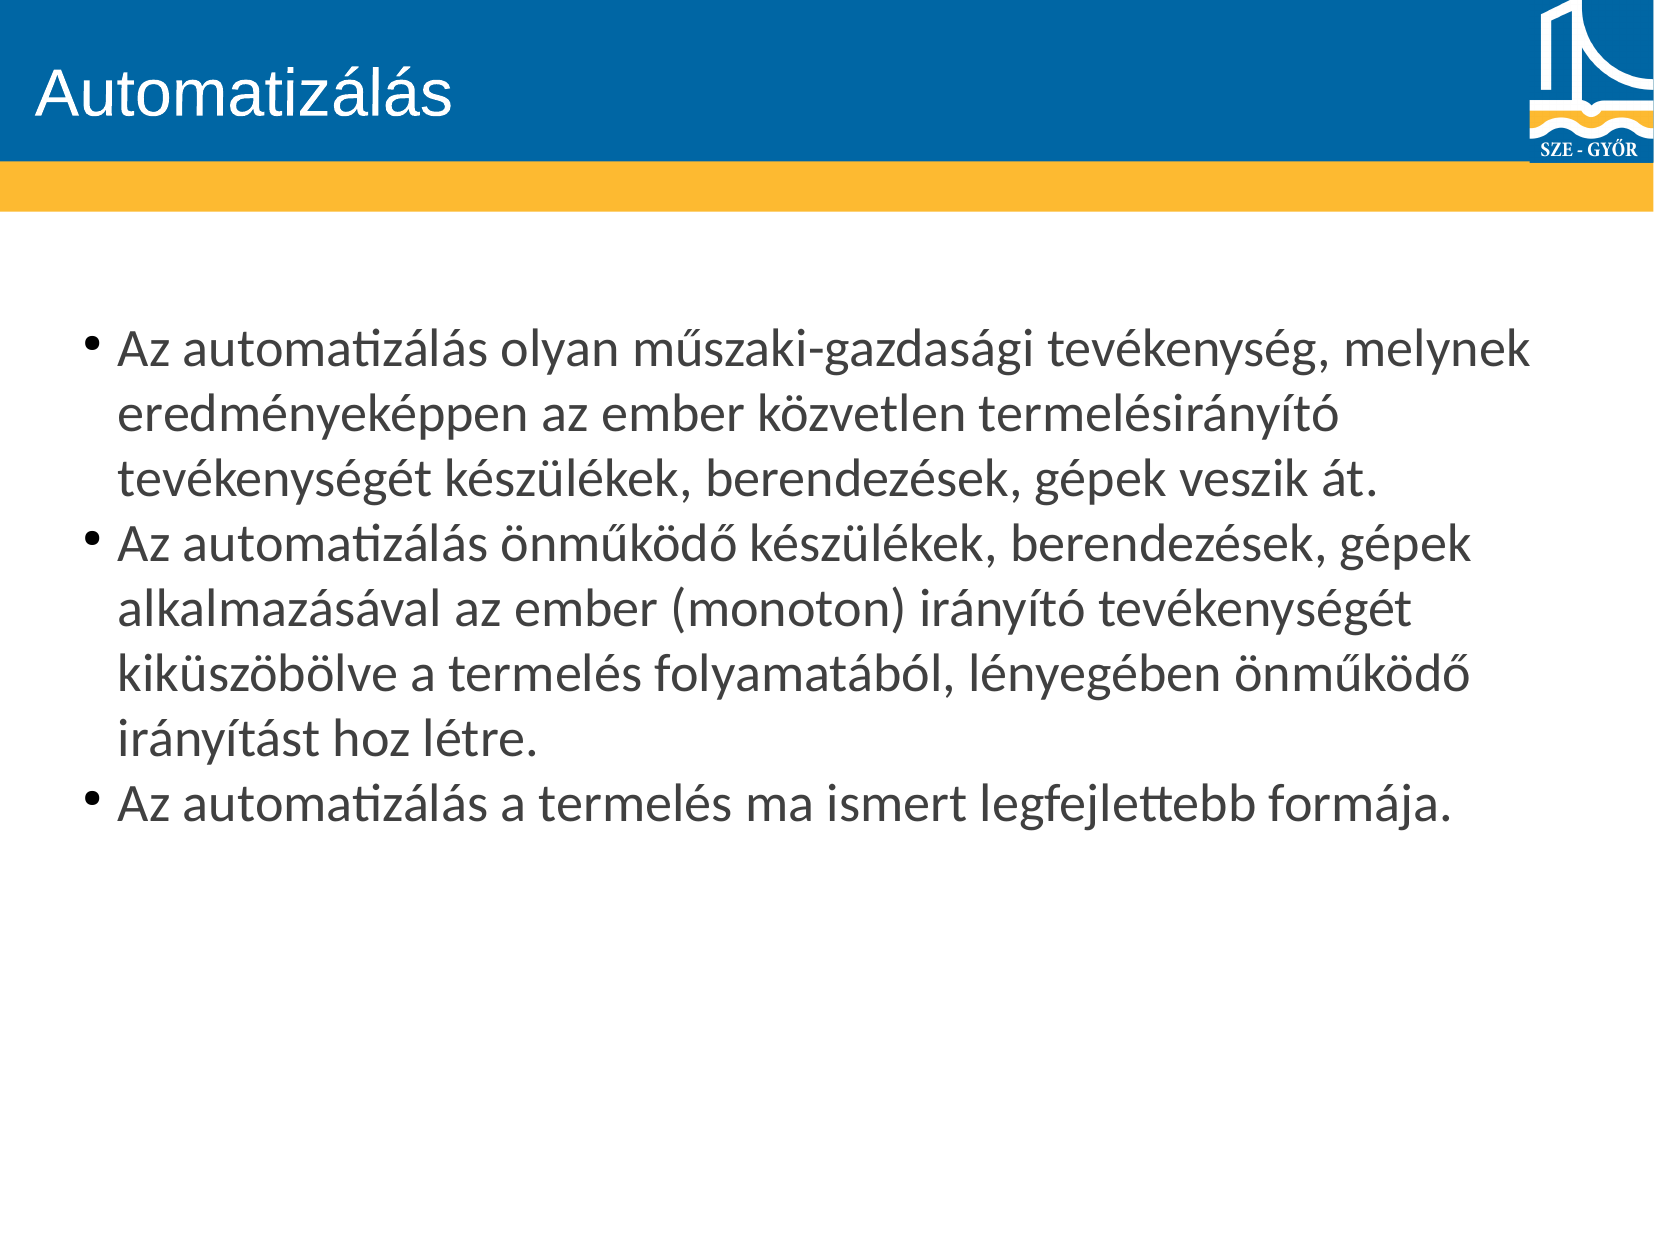

Automatizálás
Az automatizálás olyan műszaki-gazdasági tevékenység, melynek eredményeképpen az ember közvetlen termelésirányító tevékenységét készülékek, berendezések, gépek veszik át.
Az automatizálás önműködő készülékek, berendezések, gépek alkalmazásával az ember (monoton) irányító tevékenységét kiküszöbölve a termelés folyamatából, lényegében önműködő irányítást hoz létre.
Az automatizálás a termelés ma ismert legfejlettebb formája.